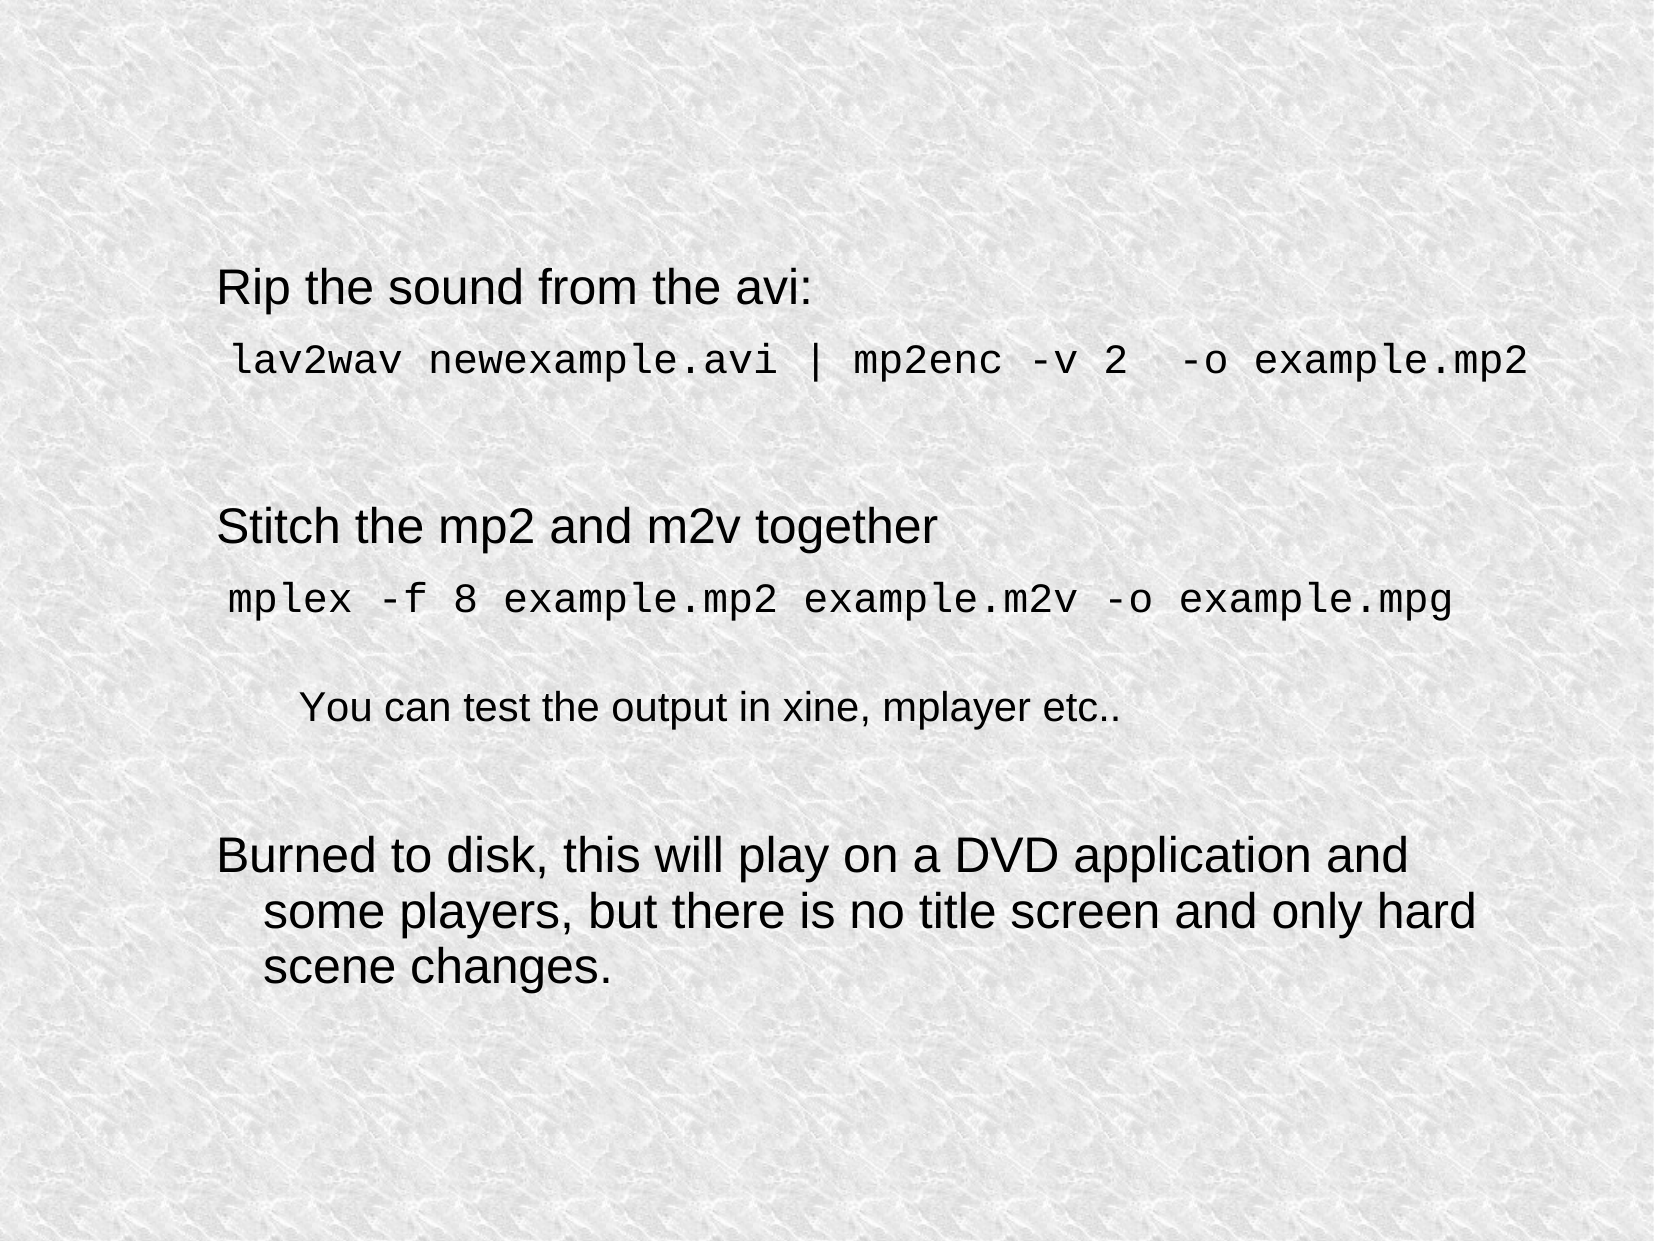

# Rip the sound from the avi:
lav2wav newexample.avi | mp2enc -v 2 -o example.mp2
Stitch the mp2 and m2v together
mplex -f 8 example.mp2 example.m2v -o example.mpg
You can test the output in xine, mplayer etc..
Burned to disk, this will play on a DVD application and some players, but there is no title screen and only hard scene changes.